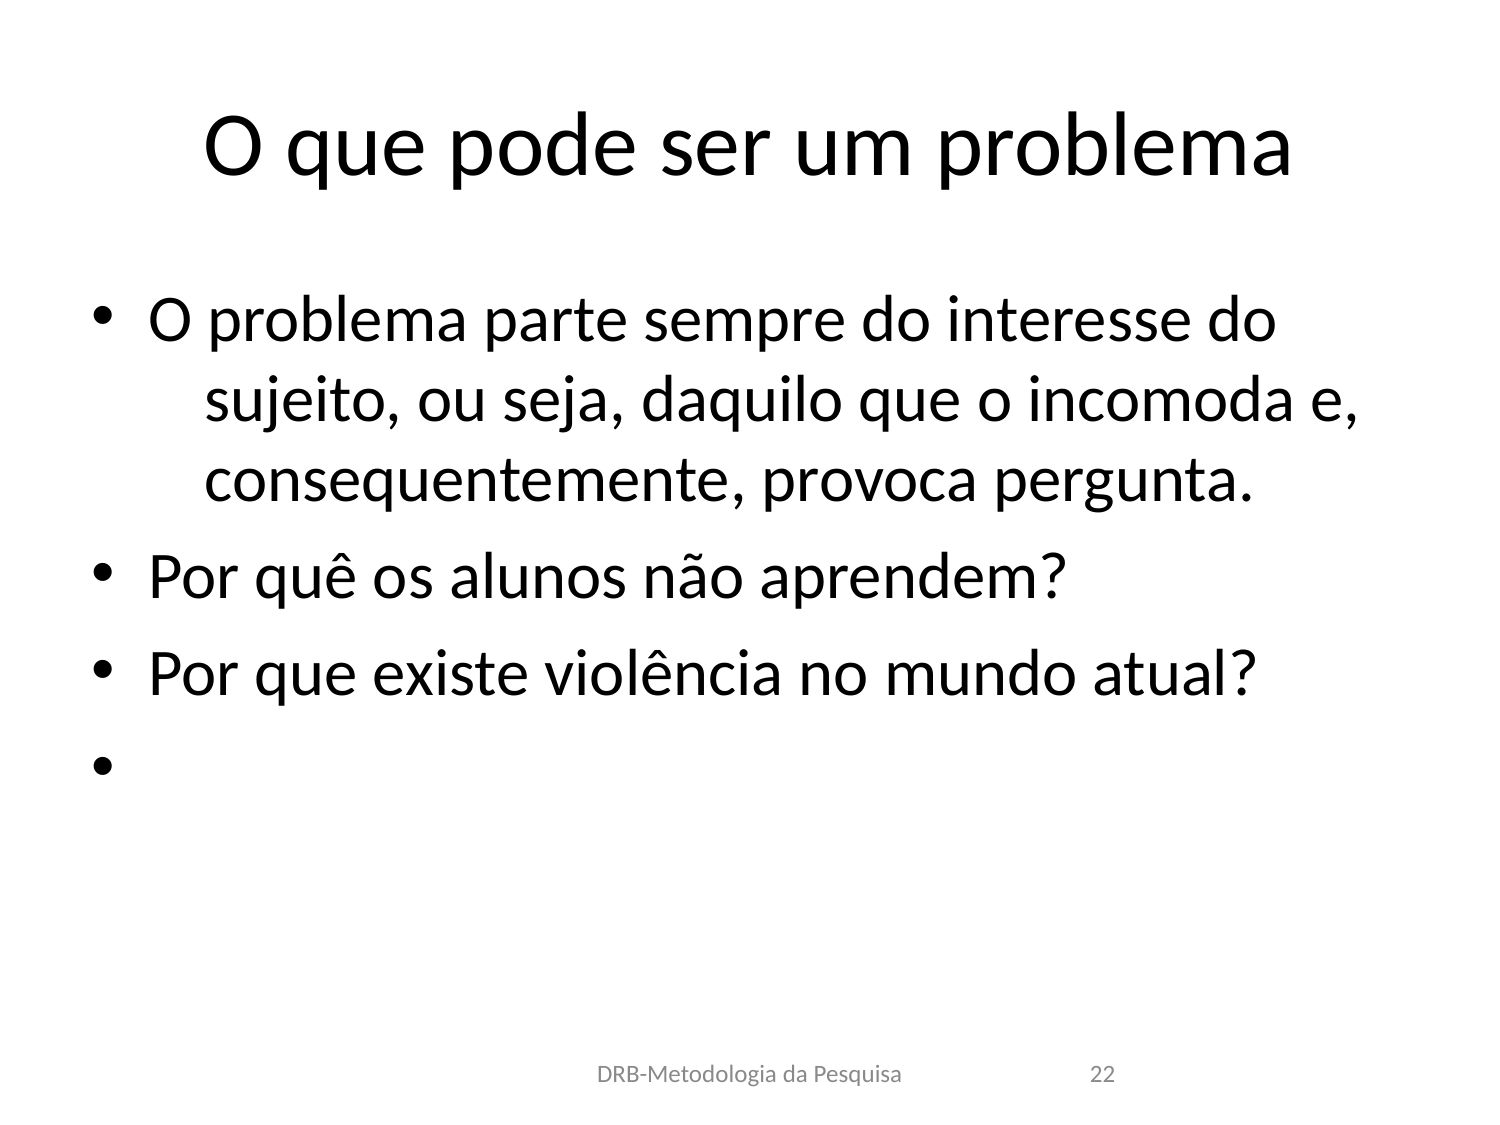

# O que pode ser um problema
O problema parte sempre do interesse do sujeito, ou seja, daquilo que o incomoda e, consequentemente, provoca pergunta.
Por quê os alunos não aprendem?
Por que existe violência no mundo atual?
DRB-Metodologia da Pesquisa
22